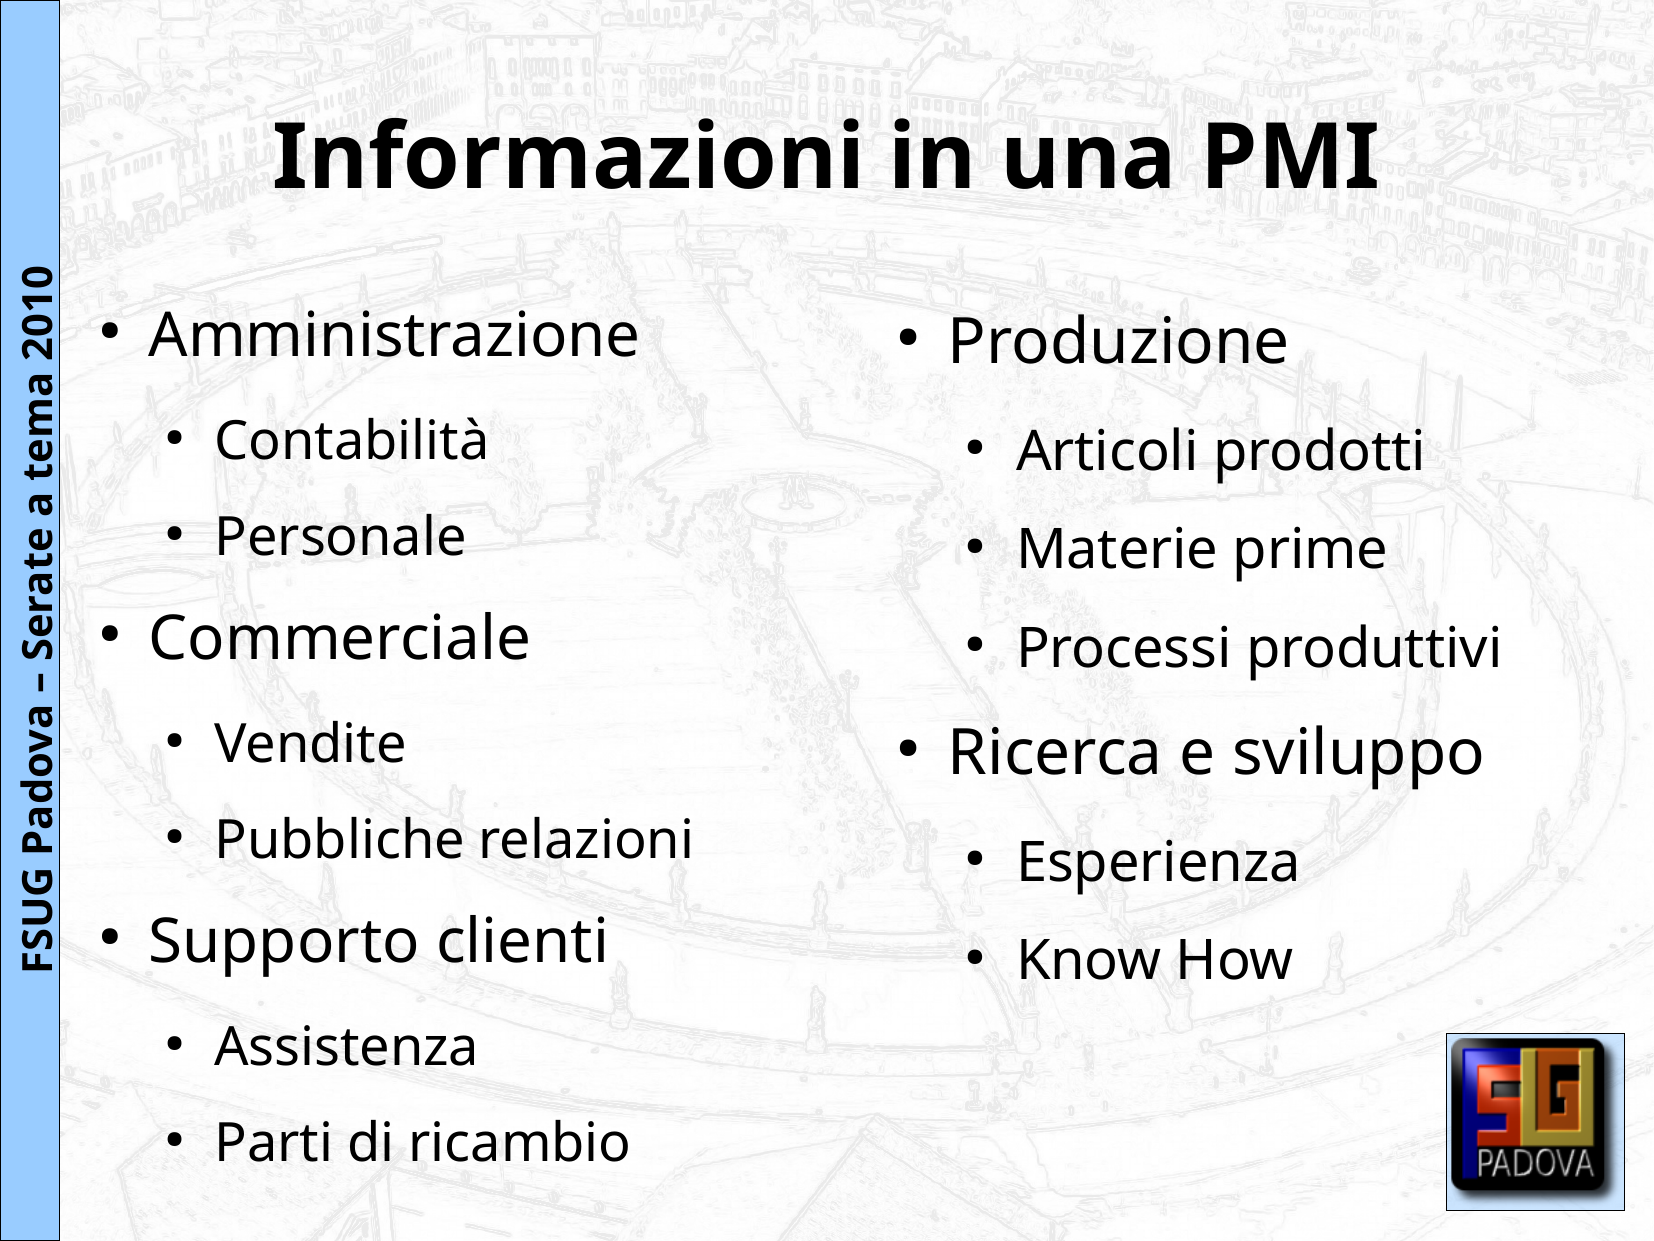

# Informazioni in una PMI
Amministrazione
Contabilità
Personale
Commerciale
Vendite
Pubbliche relazioni
Supporto clienti
Assistenza
Parti di ricambio
Produzione
Articoli prodotti
Materie prime
Processi produttivi
Ricerca e sviluppo
Esperienza
Know How
FSUG Padova – Serate a tema 2010
FSUG Padova – Serate a tema 2010